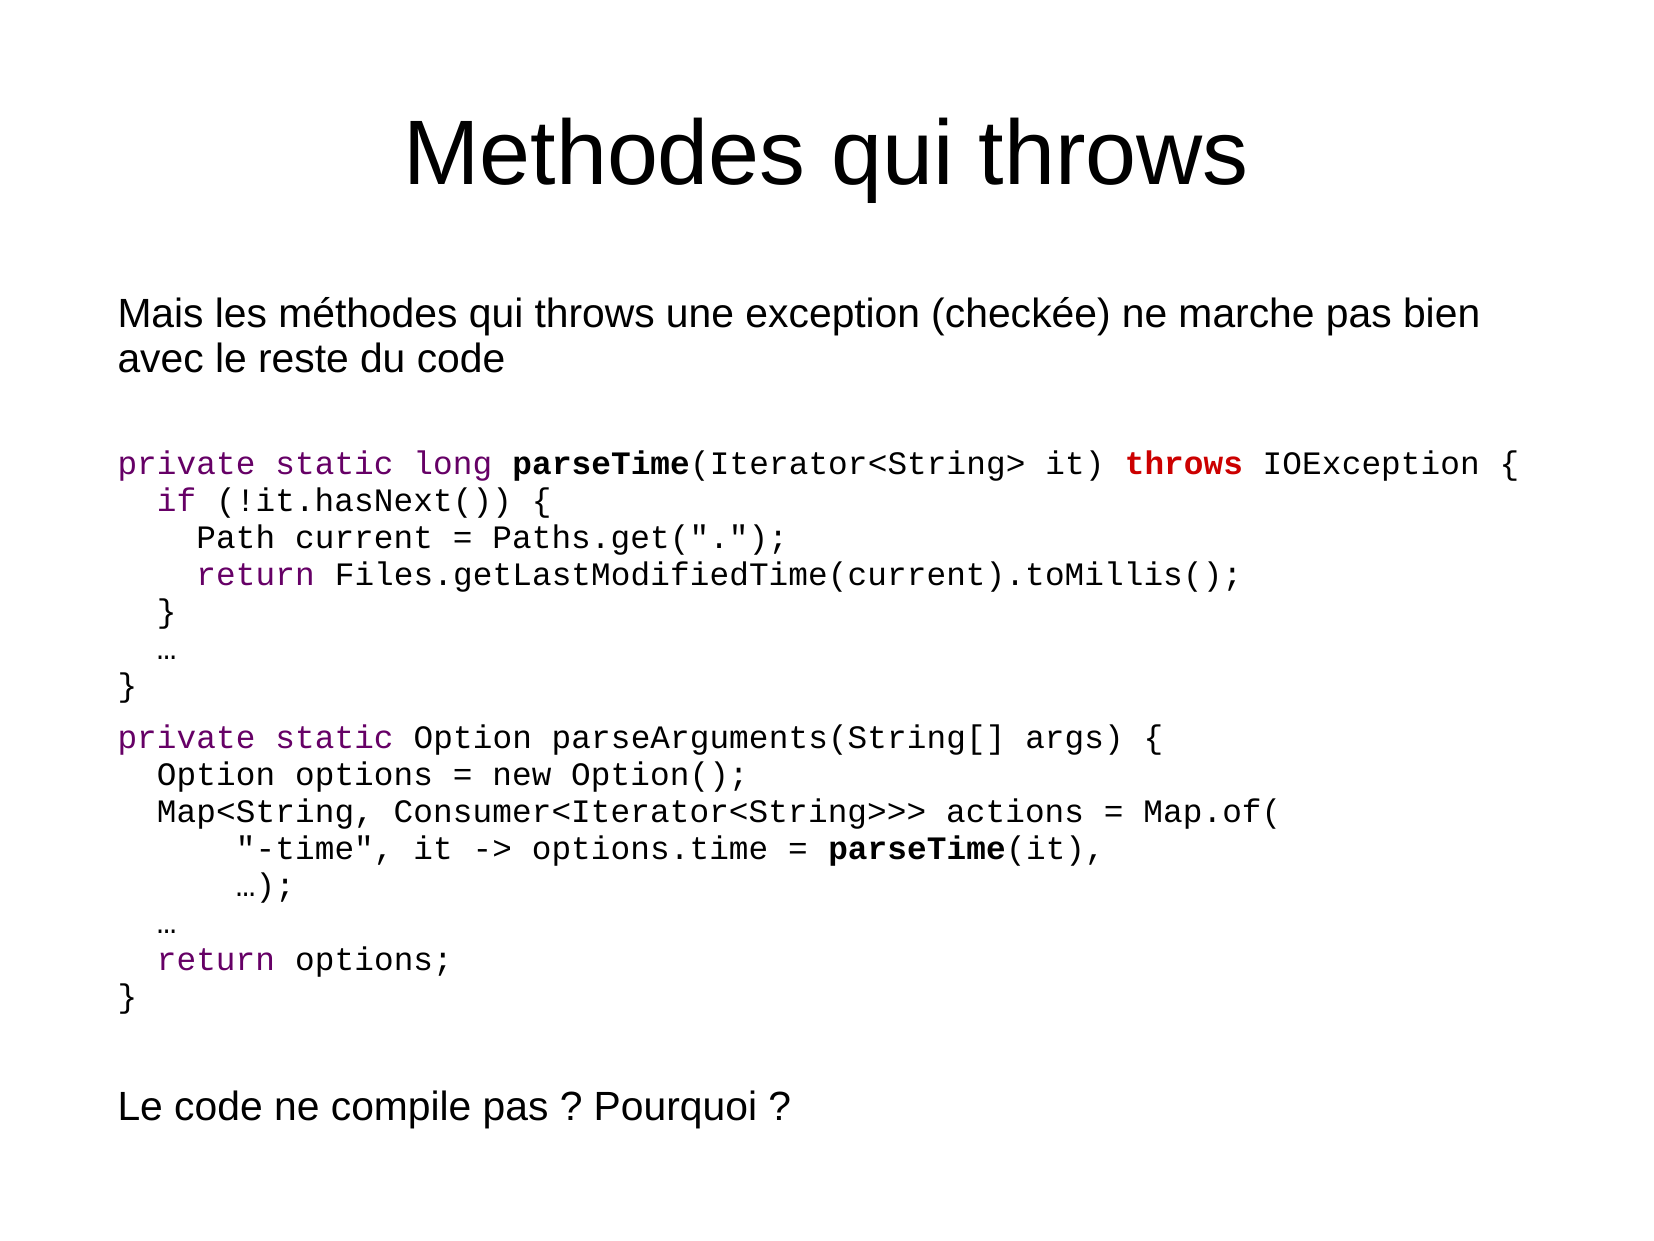

# Methodes qui throws
Mais les méthodes qui throws une exception (checkée) ne marche pas bien avec le reste du code
private static long parseTime(Iterator<String> it) throws IOException {
 if (!it.hasNext()) {
 Path current = Paths.get(".");
 return Files.getLastModifiedTime(current).toMillis();
 }
 …
}
private static Option parseArguments(String[] args) {
 Option options = new Option();
 Map<String, Consumer<Iterator<String>>> actions = Map.of(
 "-time", it -> options.time = parseTime(it),
 …);
 …
 return options;
}
Le code ne compile pas ? Pourquoi ?